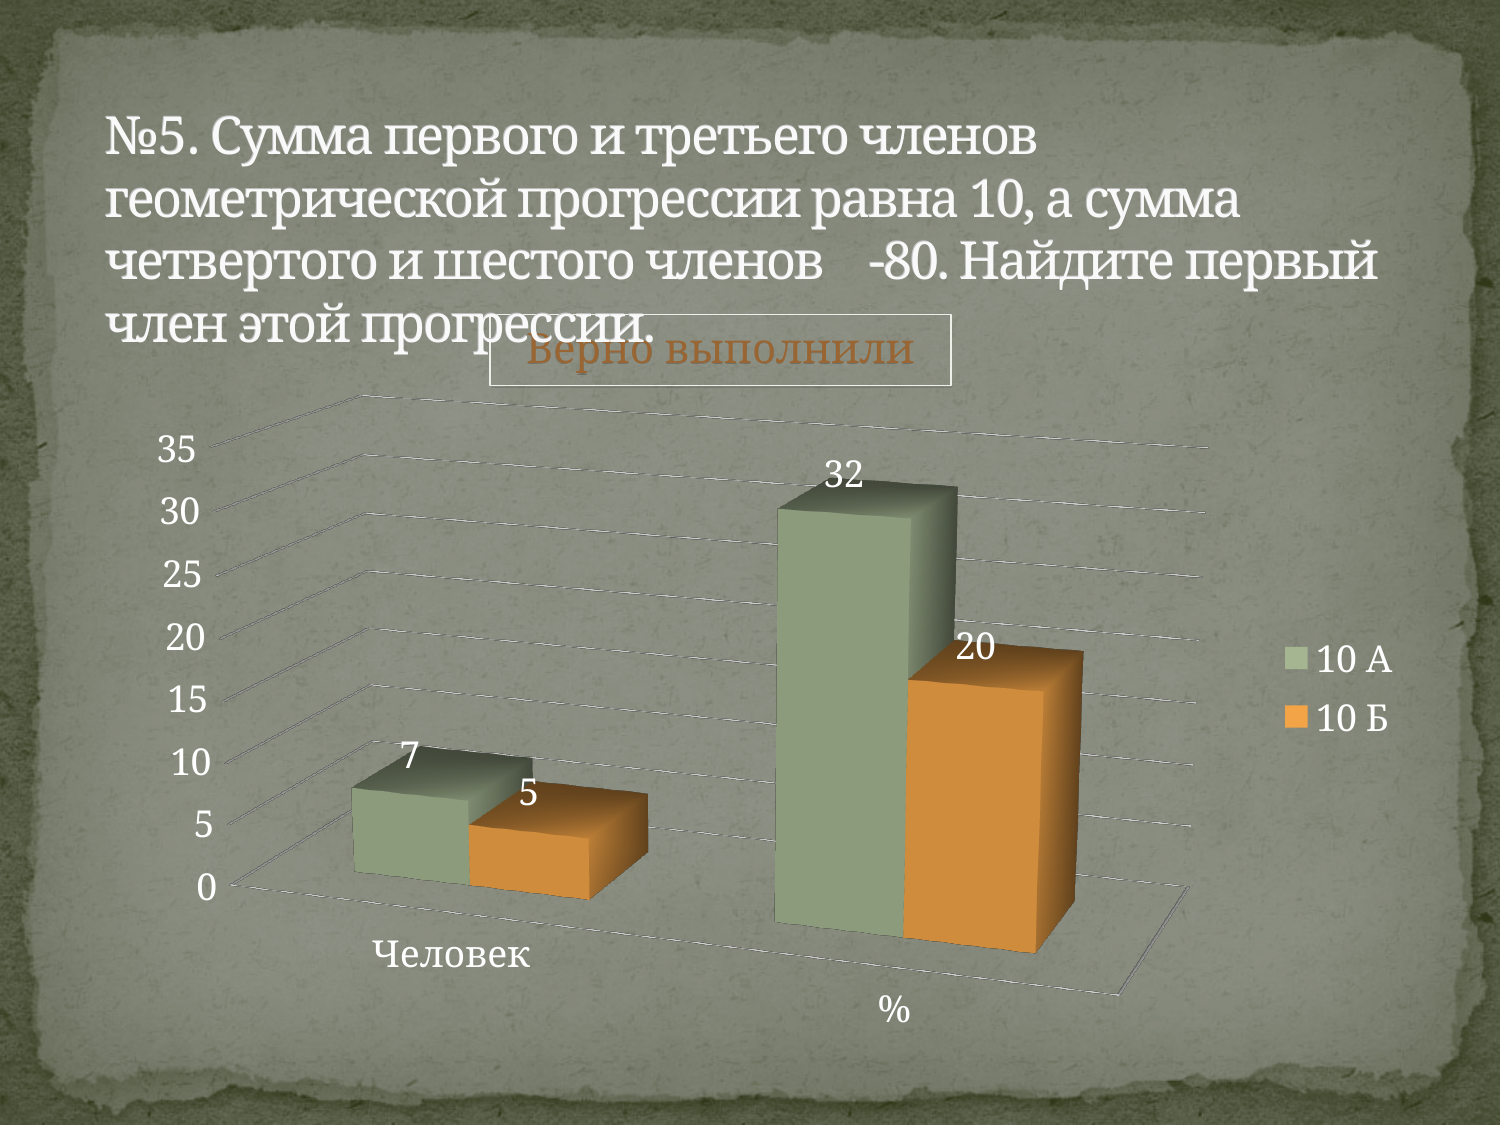

# №5. Сумма первого и третьего членов геометрической прогрессии равна 10, а сумма четвертого и шестого членов -80. Найдите первый член этой прогрессии.
Верно выполнили
[unsupported chart]